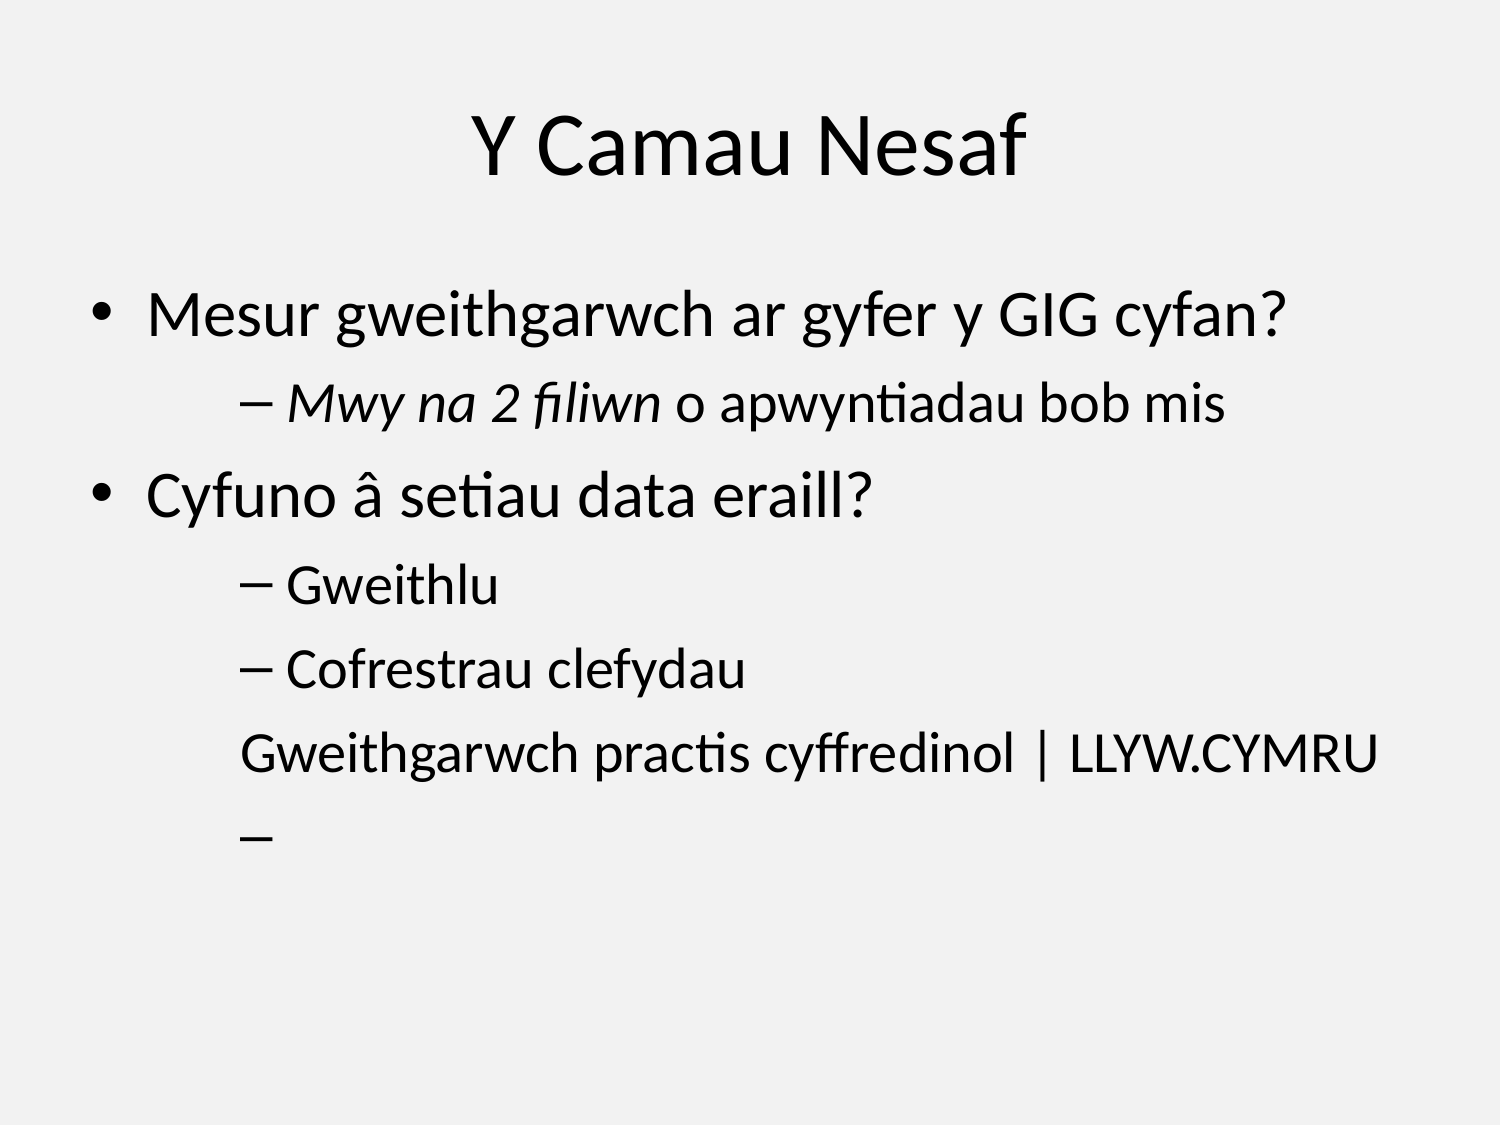

Y Camau Nesaf
# Mesur gweithgarwch ar gyfer y GIG cyfan?
Mwy na 2 filiwn o apwyntiadau bob mis
Cyfuno â setiau data eraill?
Gweithlu
Cofrestrau clefydau
Gweithgarwch practis cyffredinol | LLYW.CYMRU